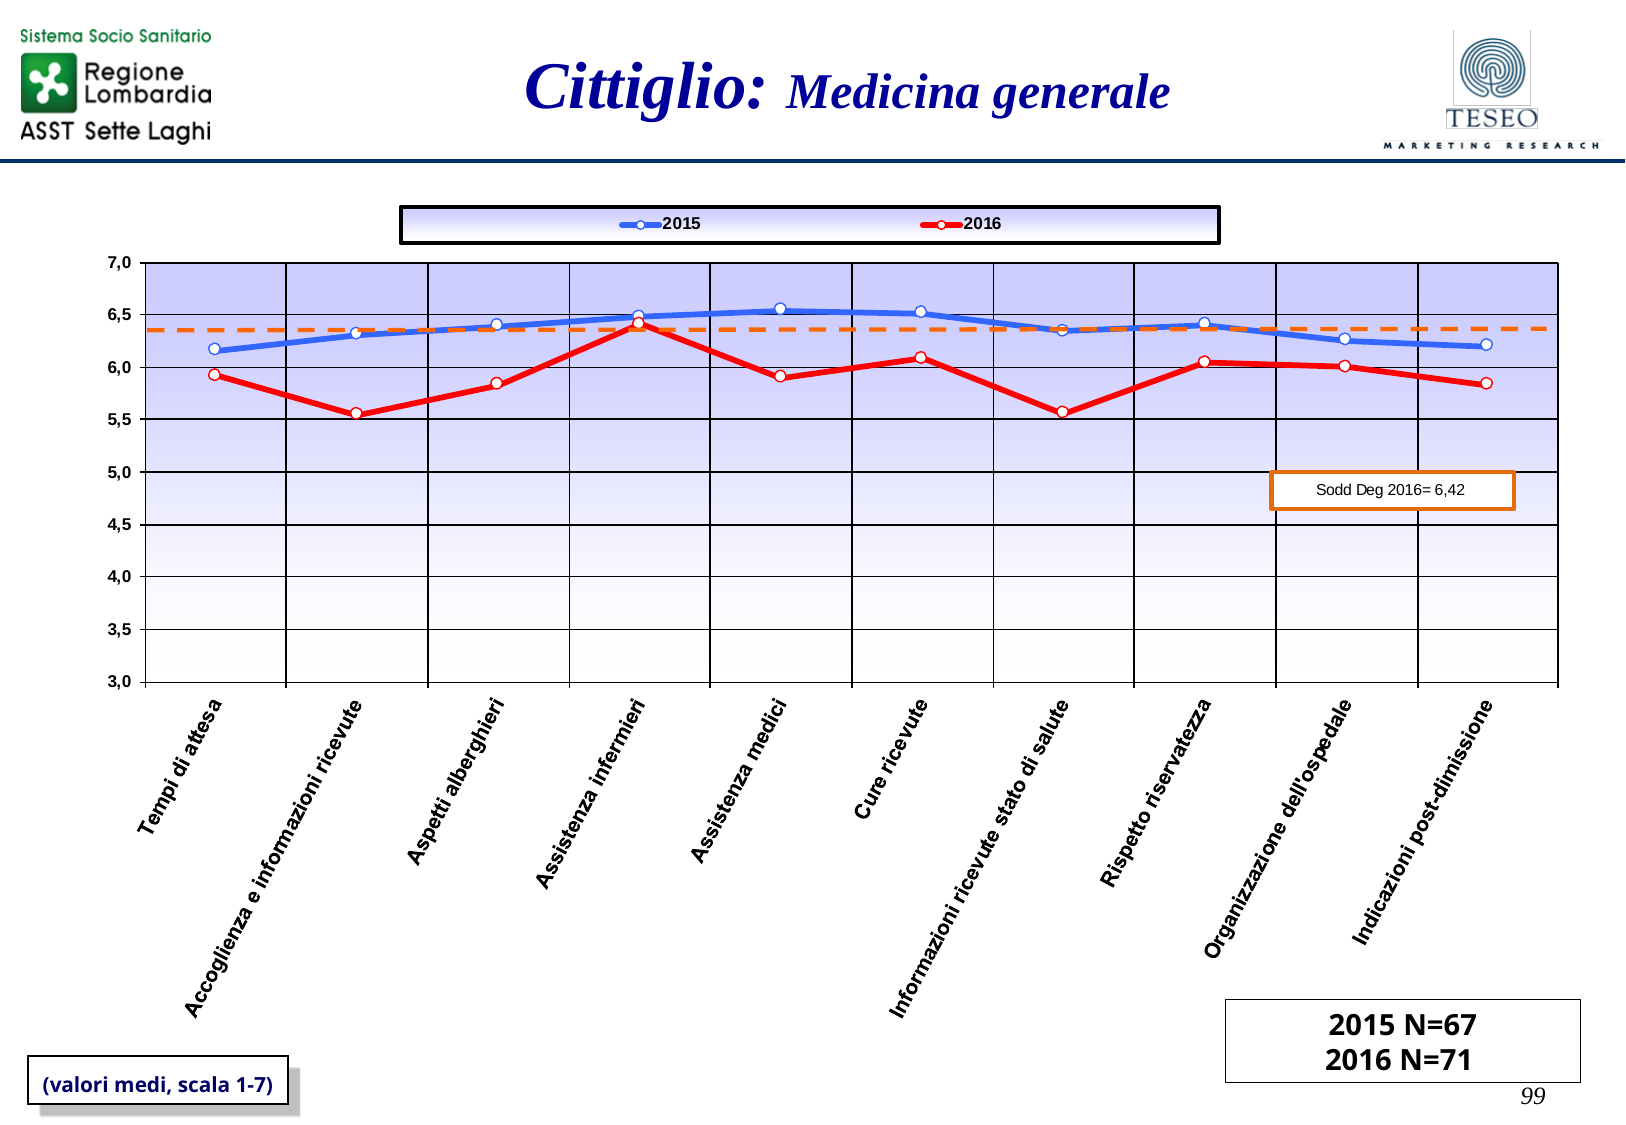

Cittiglio: Medicina generale
2015 N=67
2016 N=71
(valori medi, scala 1-7)